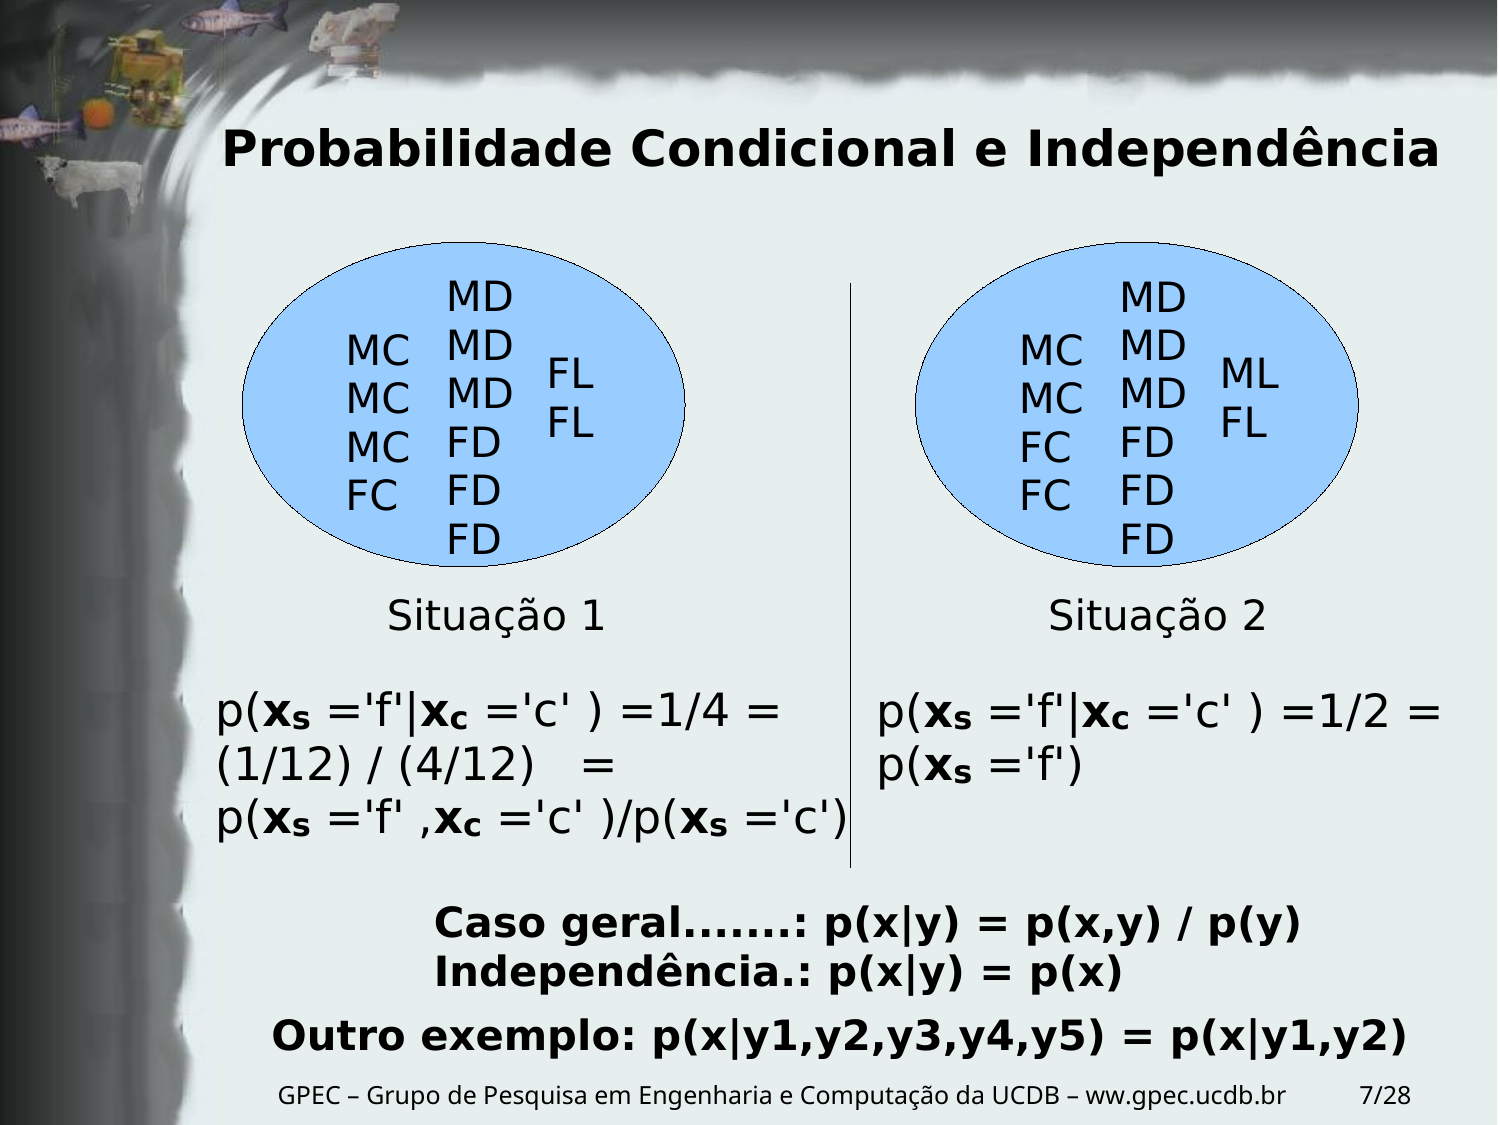

# Probabilidade Condicional e Independência
MD
MD
MD
FD
FD
FD
MD
MD
MD
FD
FD
FD
MC
MC
MC
FC
MC
MC
FC
FC
FL
FL
ML
FL
Situação 1
Situação 2
p(xs ='f'|xc ='c' ) =1/4 =
(1/12) / (4/12) =
p(xs ='f' ,xc ='c' )/p(xs ='c')
p(xs ='f'|xc ='c' ) =1/2 =
p(xs ='f')
Caso geral.......: p(x|y) = p(x,y) / p(y)
Independência.: p(x|y) = p(x)
 Outro exemplo: p(x|y1,y2,y3,y4,y5) = p(x|y1,y2)